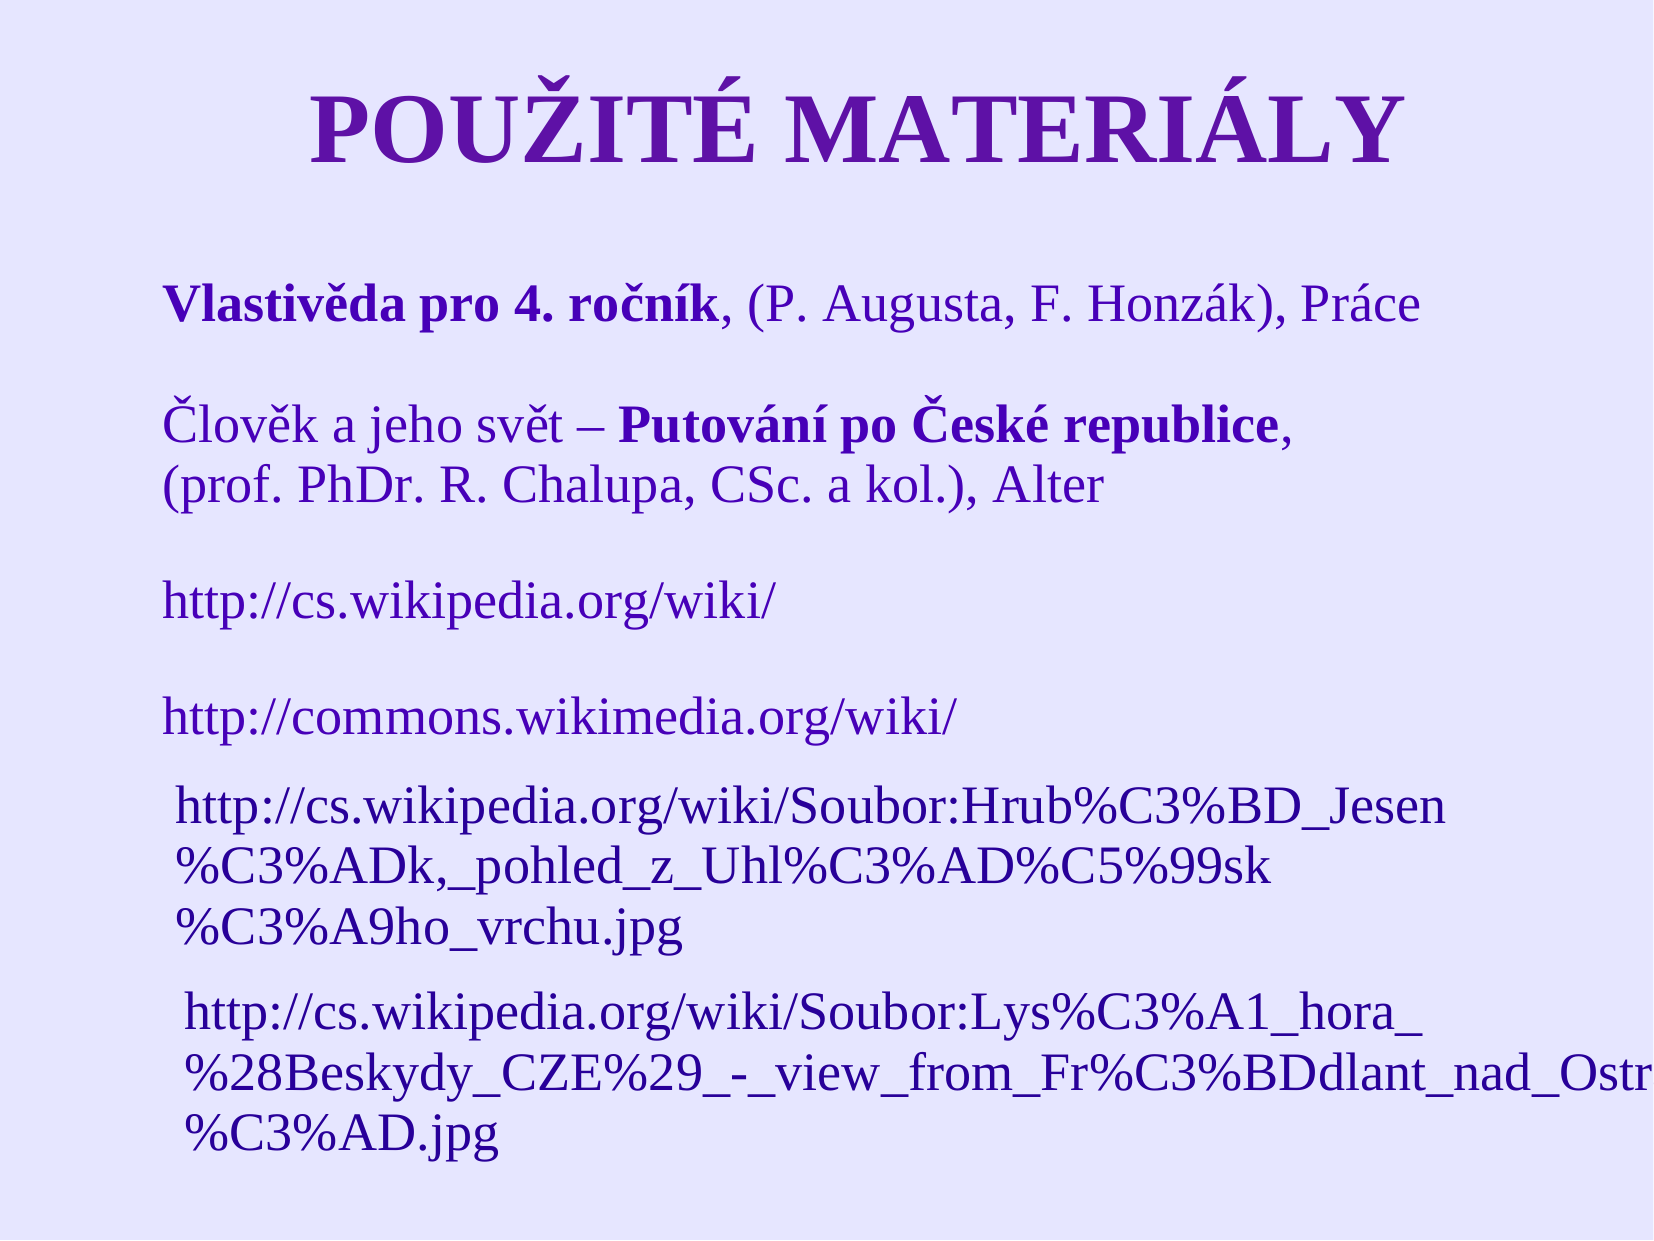

POUŽITÉ MATERIÁLY
Vlastivěda pro 4. ročník, (P. Augusta, F. Honzák), Práce
Člověk a jeho svět – Putování po České republice,
(prof. PhDr. R. Chalupa, CSc. a kol.), Alter
http://cs.wikipedia.org/wiki/
http://commons.wikimedia.org/wiki/
http://cs.wikipedia.org/wiki/Soubor:Hrub%C3%BD_Jesen%C3%ADk,_pohled_z_Uhl%C3%AD%C5%99sk%C3%A9ho_vrchu.jpg
http://cs.wikipedia.org/wiki/Soubor:Lys%C3%A1_hora_%28Beskydy_CZE%29_-_view_from_Fr%C3%BDdlant_nad_Ostravic%C3%AD.jpg